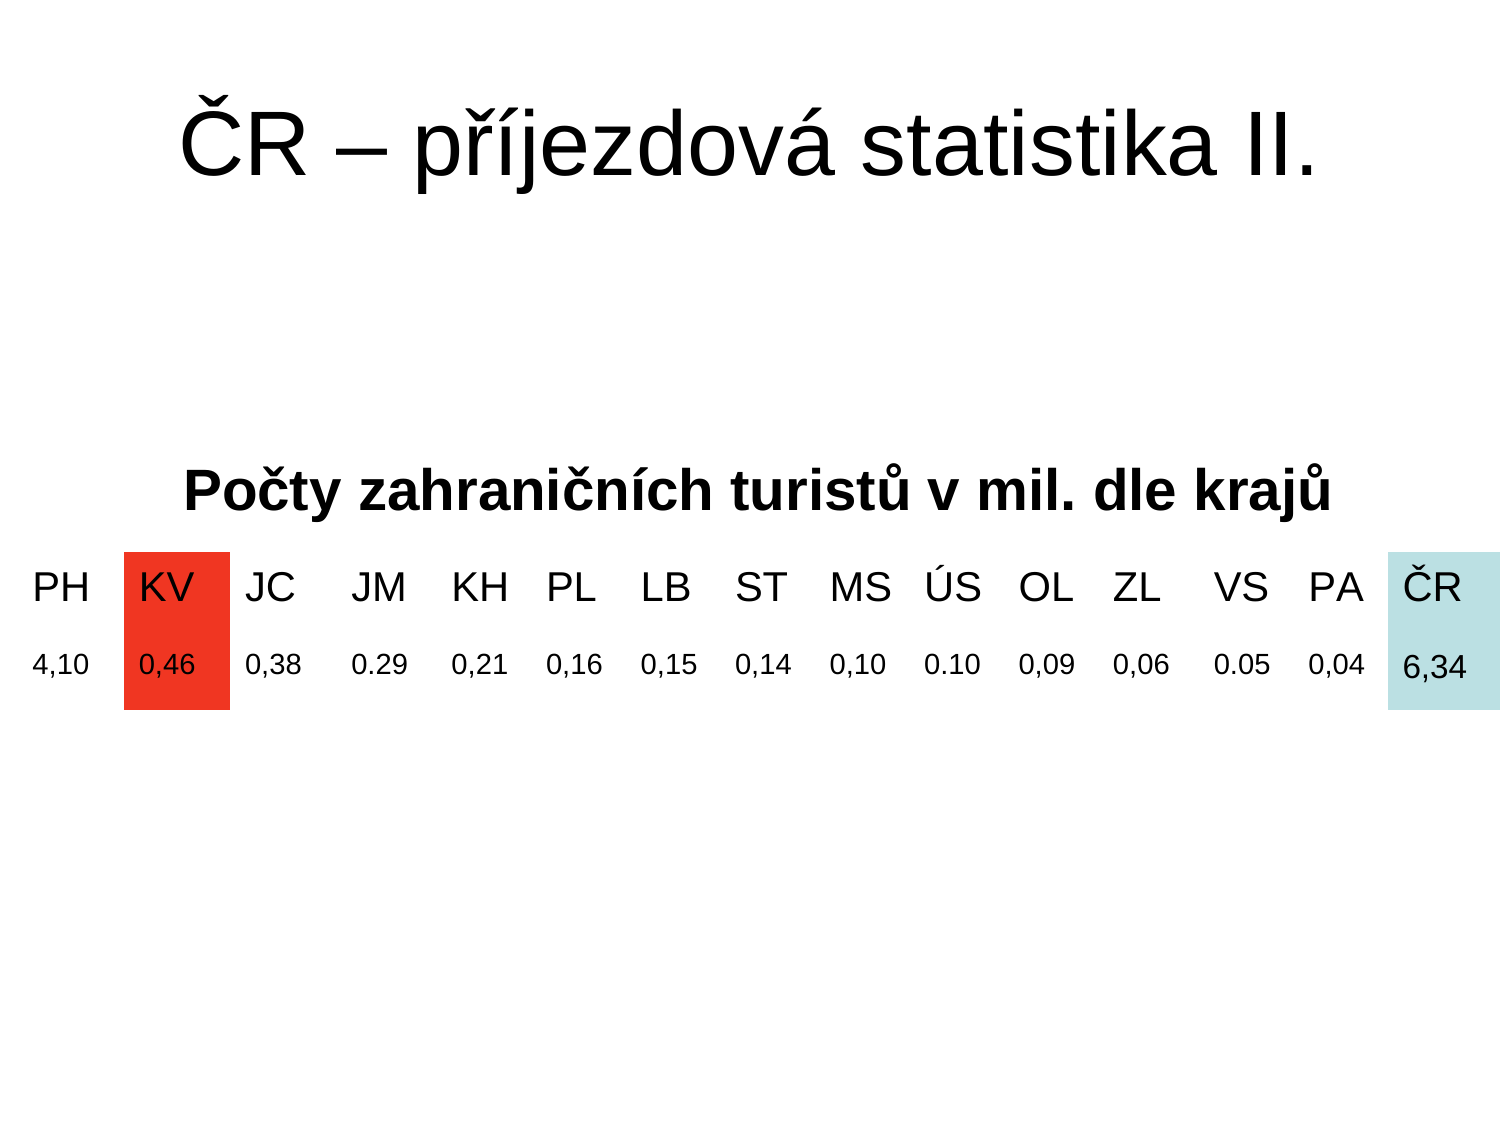

# ČR – příjezdová statistika II.
| Počty zahraničních turistů v mil. dle krajů | | | | | | | | | | | | | | |
| --- | --- | --- | --- | --- | --- | --- | --- | --- | --- | --- | --- | --- | --- | --- |
| PH | KV | JC | JM | KH | PL | LB | ST | MS | ÚS | OL | ZL | VS | PA | ČR |
| 4,10 | 0,46 | 0,38 | 0.29 | 0,21 | 0,16 | 0,15 | 0,14 | 0,10 | 0.10 | 0,09 | 0,06 | 0.05 | 0,04 | 6,34 |